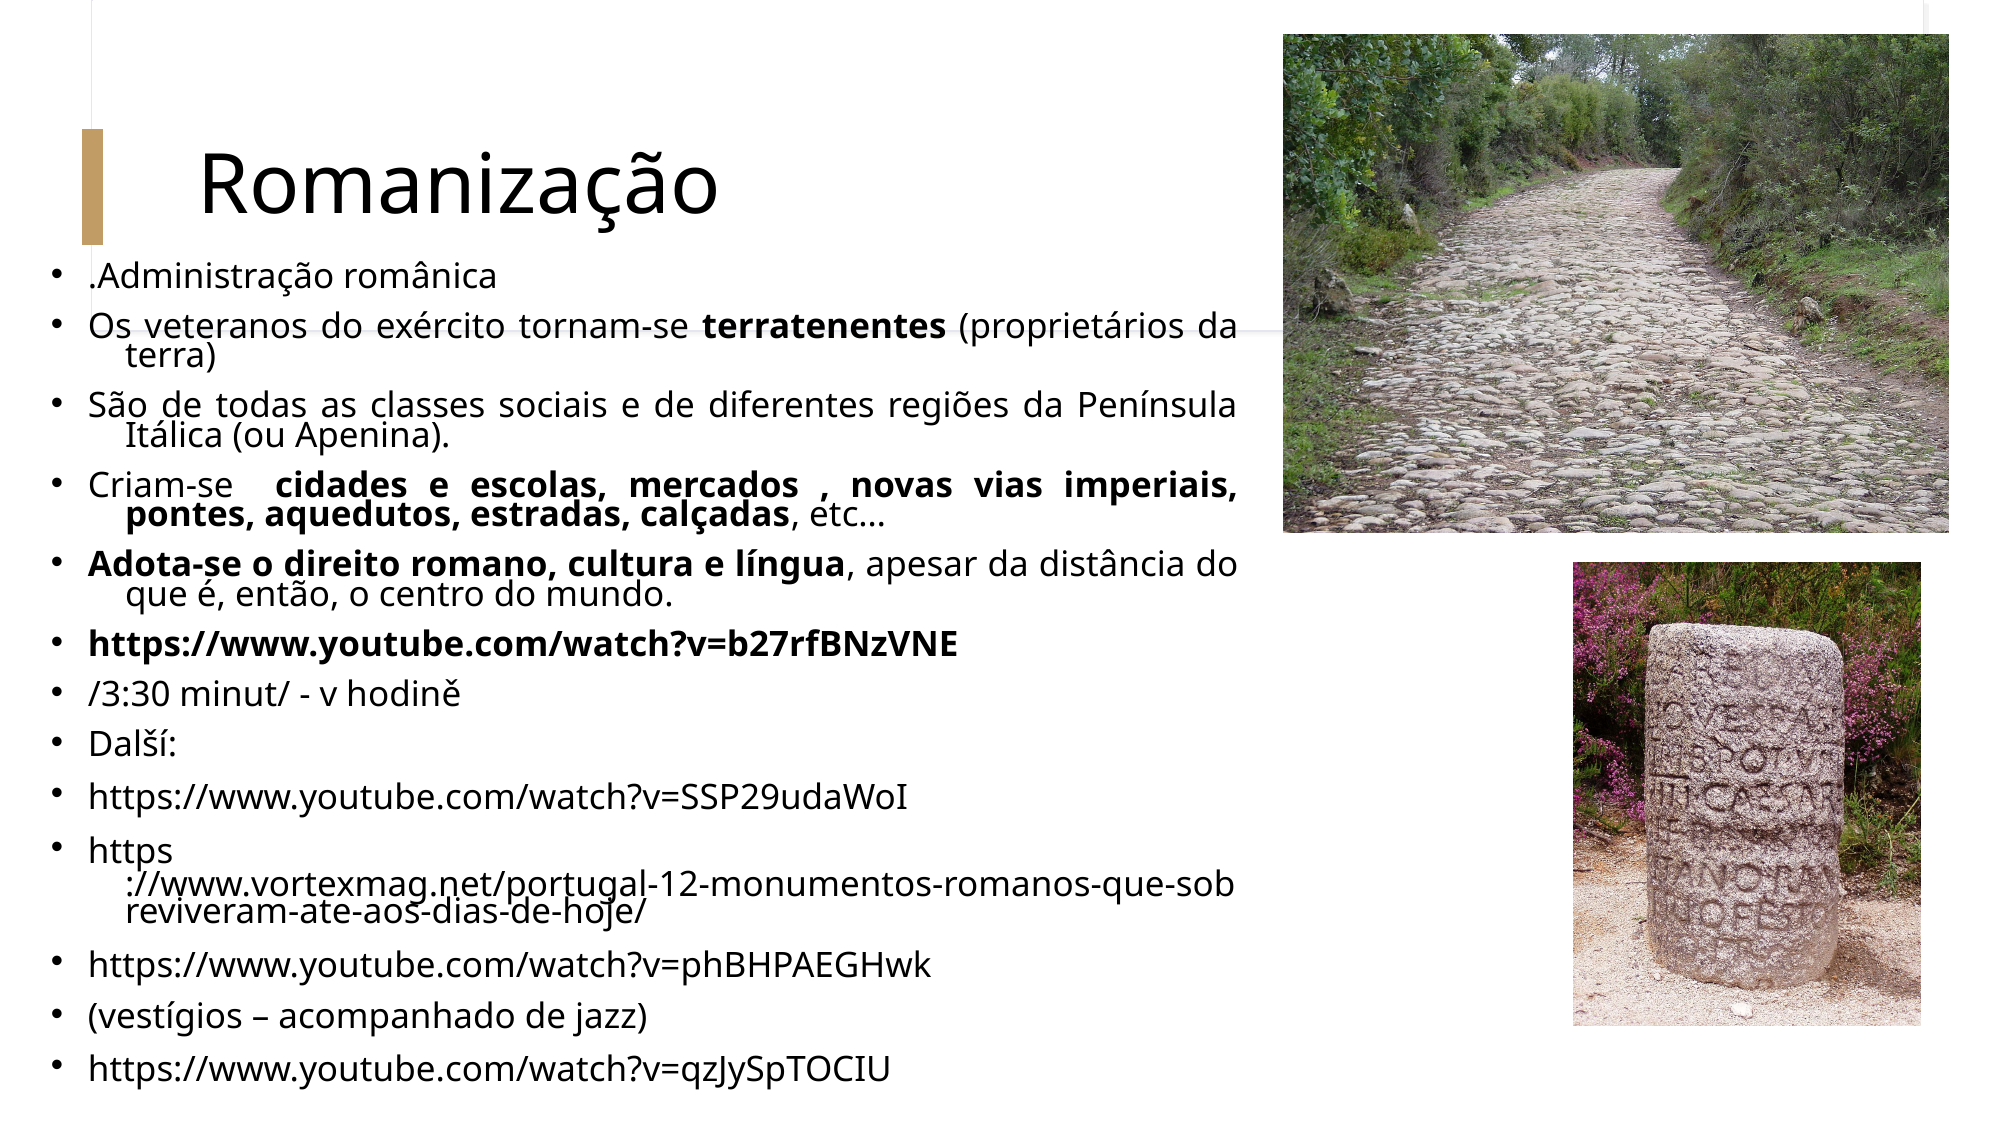

# Romanização
.Administração românica
Os veteranos do exército tornam-se terratenentes (proprietários da terra)
São de todas as classes sociais e de diferentes regiões da Península Itálica (ou Apenina).
Criam-se cidades e escolas, mercados , novas vias imperiais, pontes, aquedutos, estradas, calçadas, etc…
Adota-se o direito romano, cultura e língua, apesar da distância do que é, então, o centro do mundo.
https://www.youtube.com/watch?v=b27rfBNzVNE
/3:30 minut/ - v hodině
Další:
https://www.youtube.com/watch?v=SSP29udaWoI
https://www.vortexmag.net/portugal-12-monumentos-romanos-que-sobreviveram-ate-aos-dias-de-hoje/
https://www.youtube.com/watch?v=phBHPAEGHwk
(vestígios – acompanhado de jazz)
https://www.youtube.com/watch?v=qzJySpTOCIU